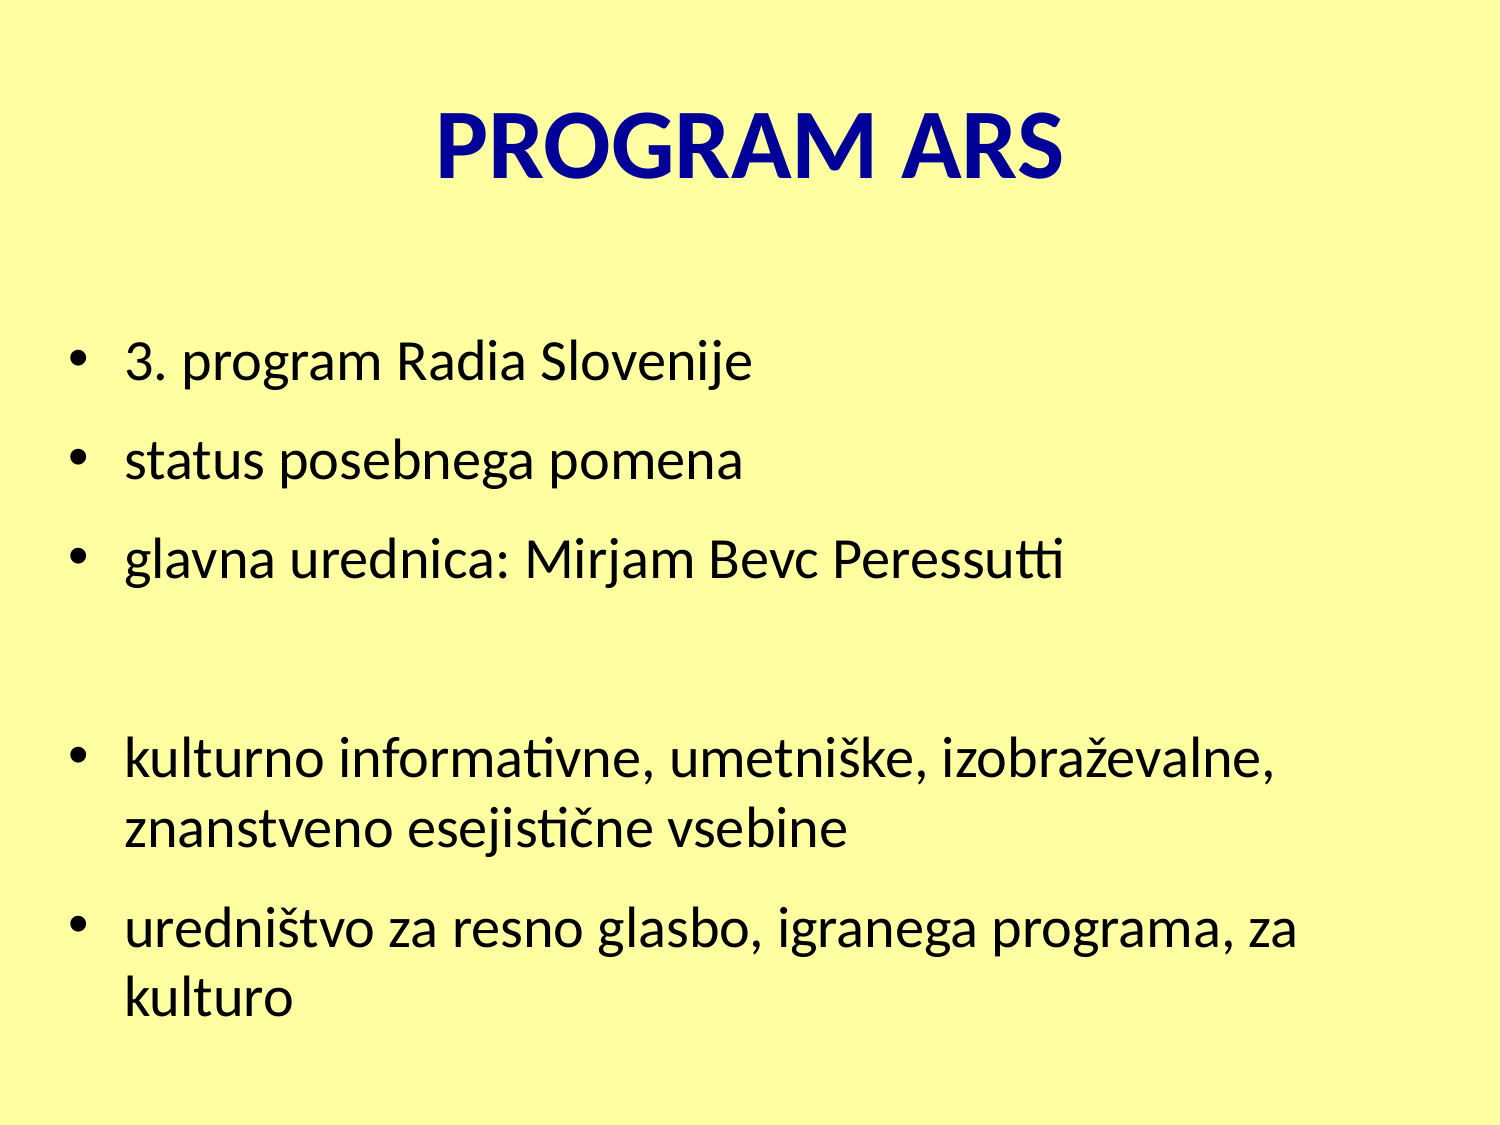

# PROGRAM ARS
3. program Radia Slovenije
status posebnega pomena
glavna urednica: Mirjam Bevc Peressutti
kulturno informativne, umetniške, izobraževalne, znanstveno esejistične vsebine
uredništvo za resno glasbo, igranega programa, za kulturo